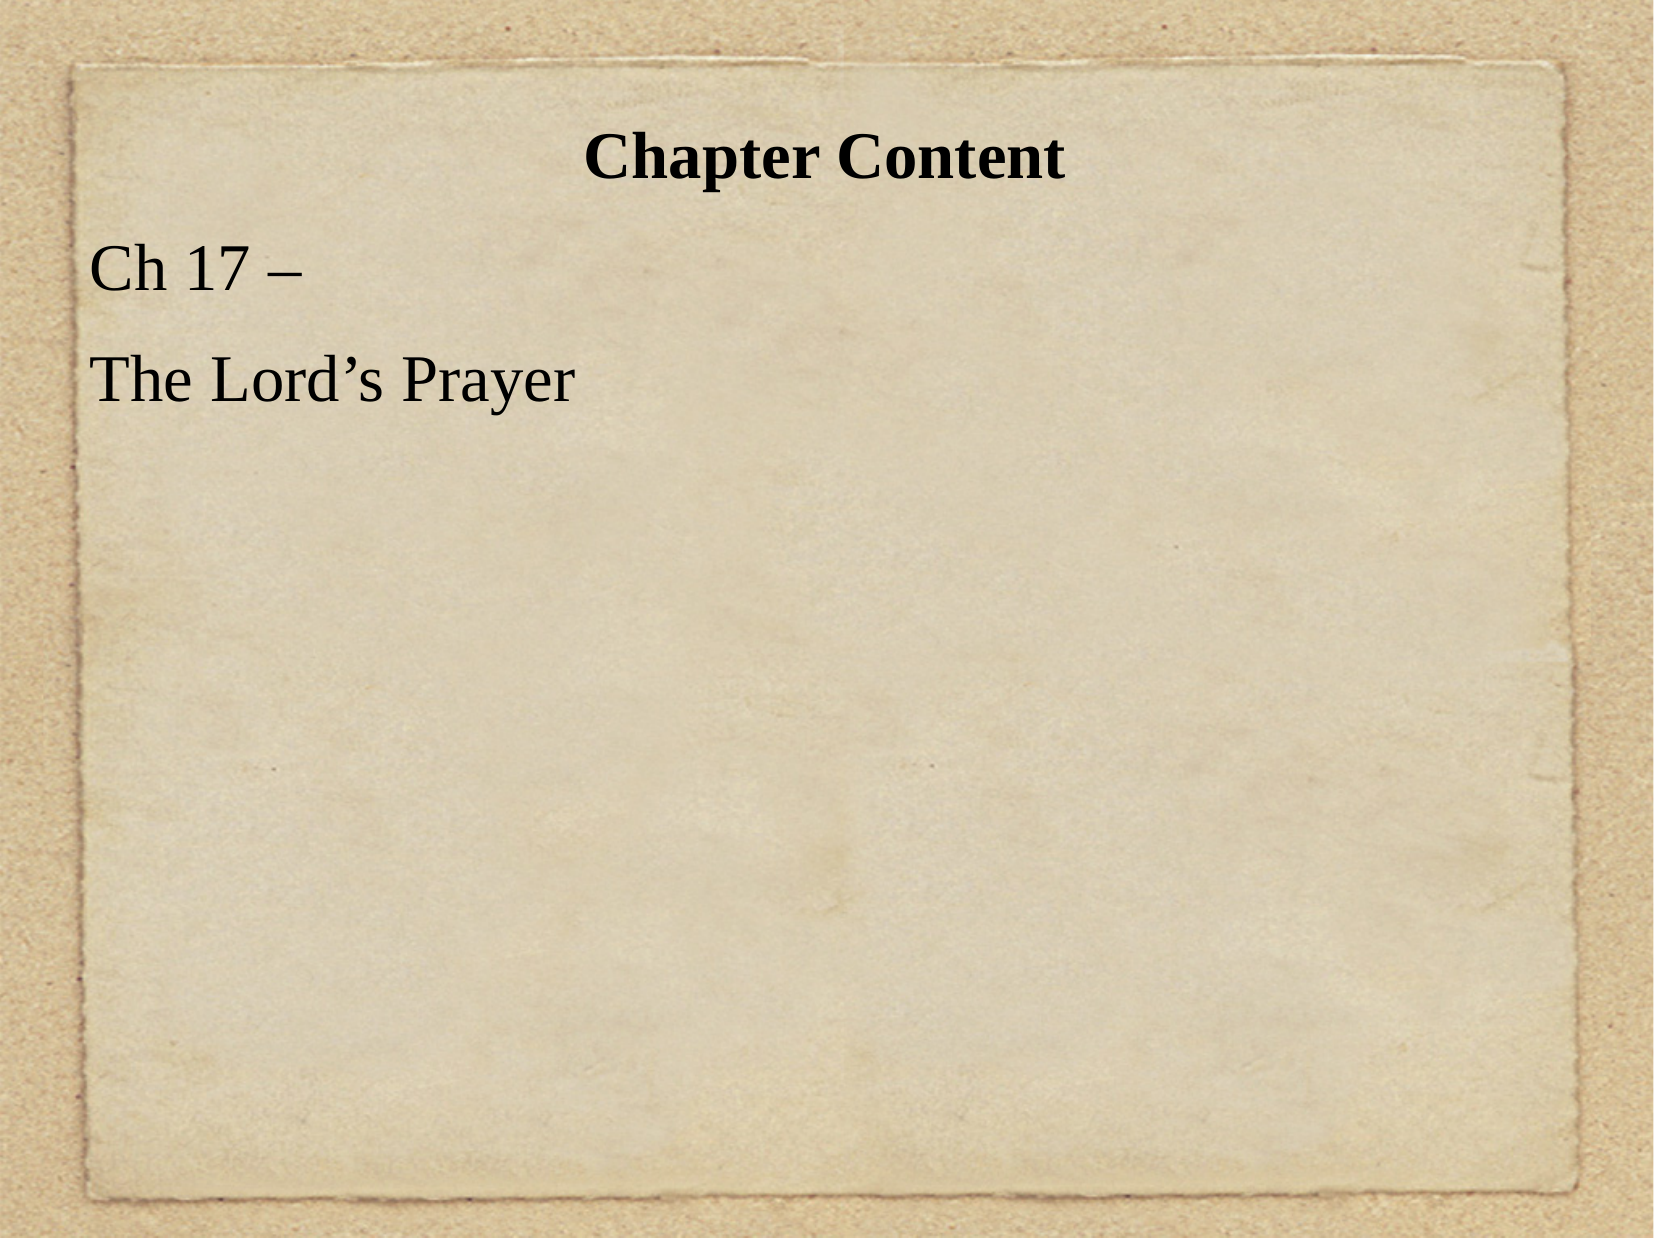

Chapter Content
Ch 17 –
The Lord’s Prayer